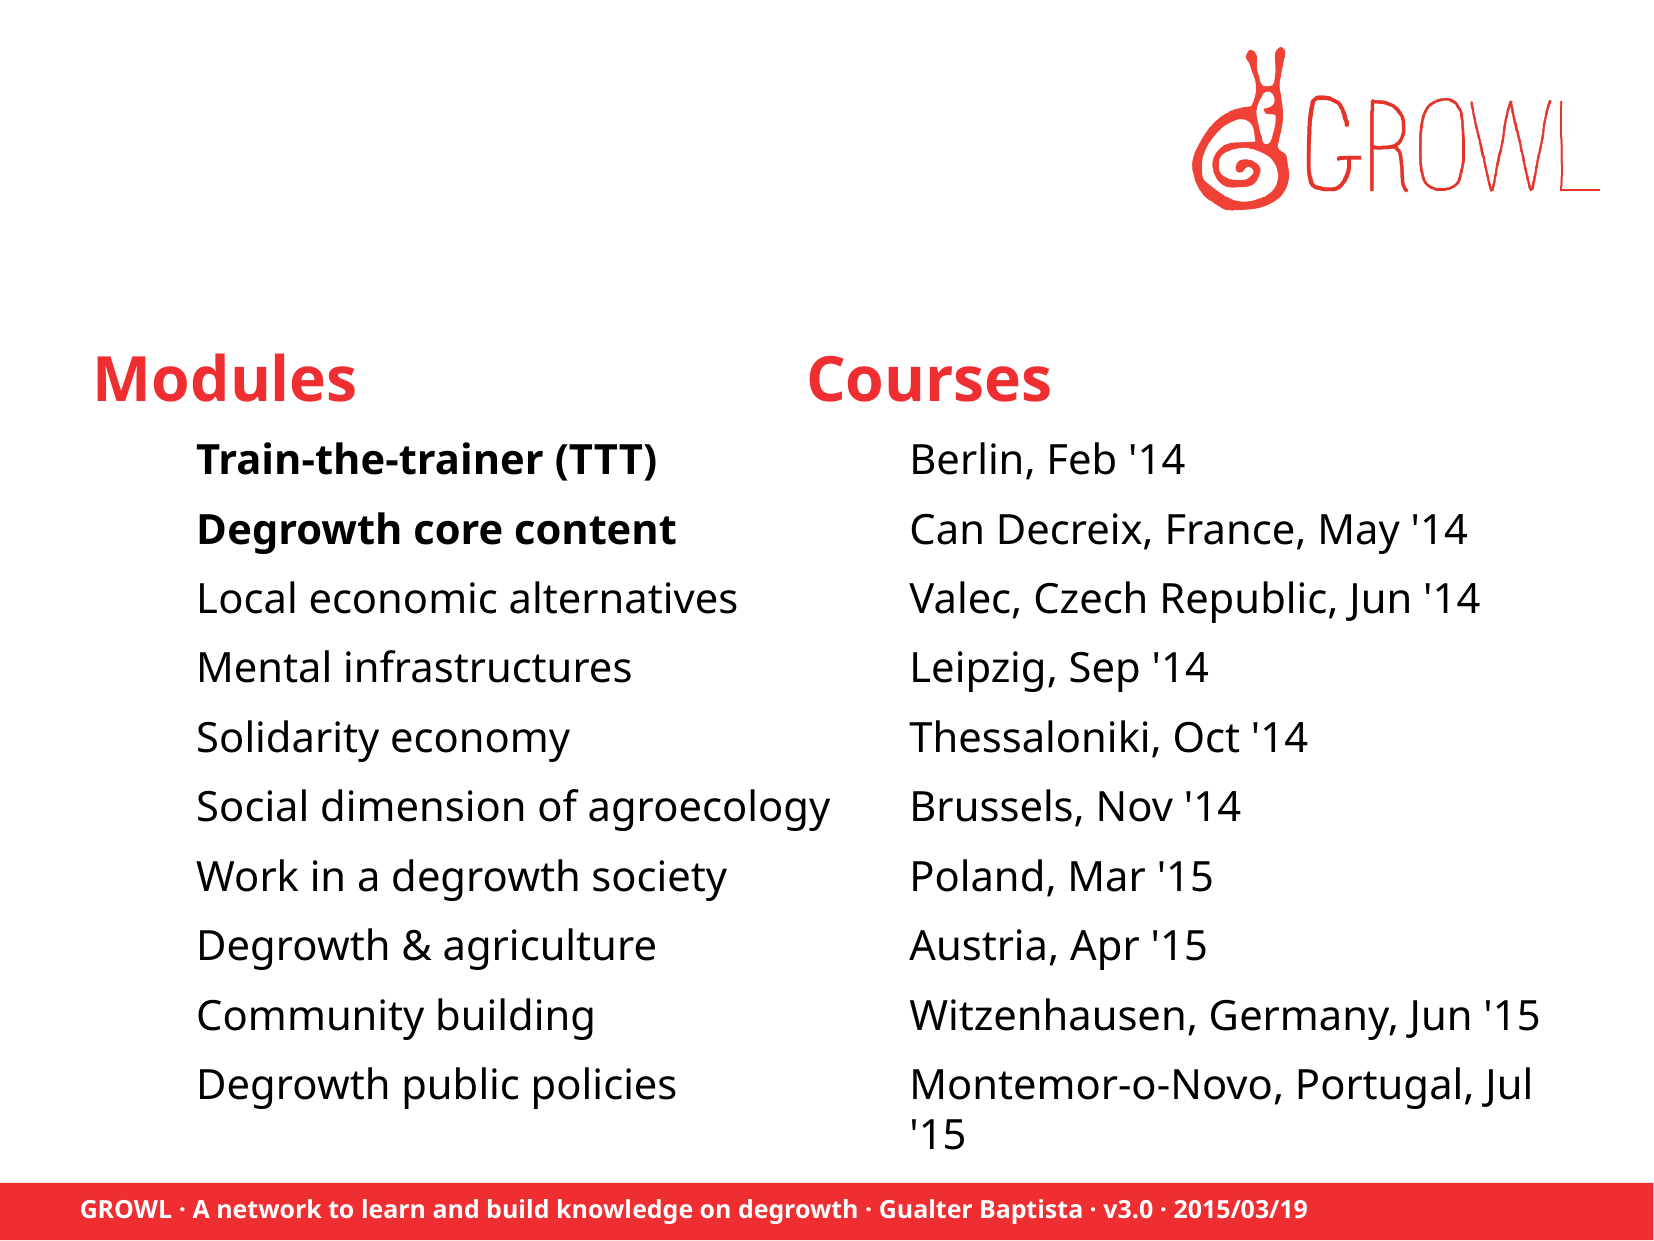

#
Modules
Train-the-trainer (TTT)
Degrowth core content
Local economic alternatives
Mental infrastructures
Solidarity economy
Social dimension of agroecology
Work in a degrowth society
Degrowth & agriculture
Community building
Degrowth public policies
Courses
Berlin, Feb '14
Can Decreix, France, May '14
Valec, Czech Republic, Jun '14
Leipzig, Sep '14
Thessaloniki, Oct '14
Brussels, Nov '14
Poland, Mar '15
Austria, Apr '15
Witzenhausen, Germany, Jun '15
Montemor-o-Novo, Portugal, Jul '15